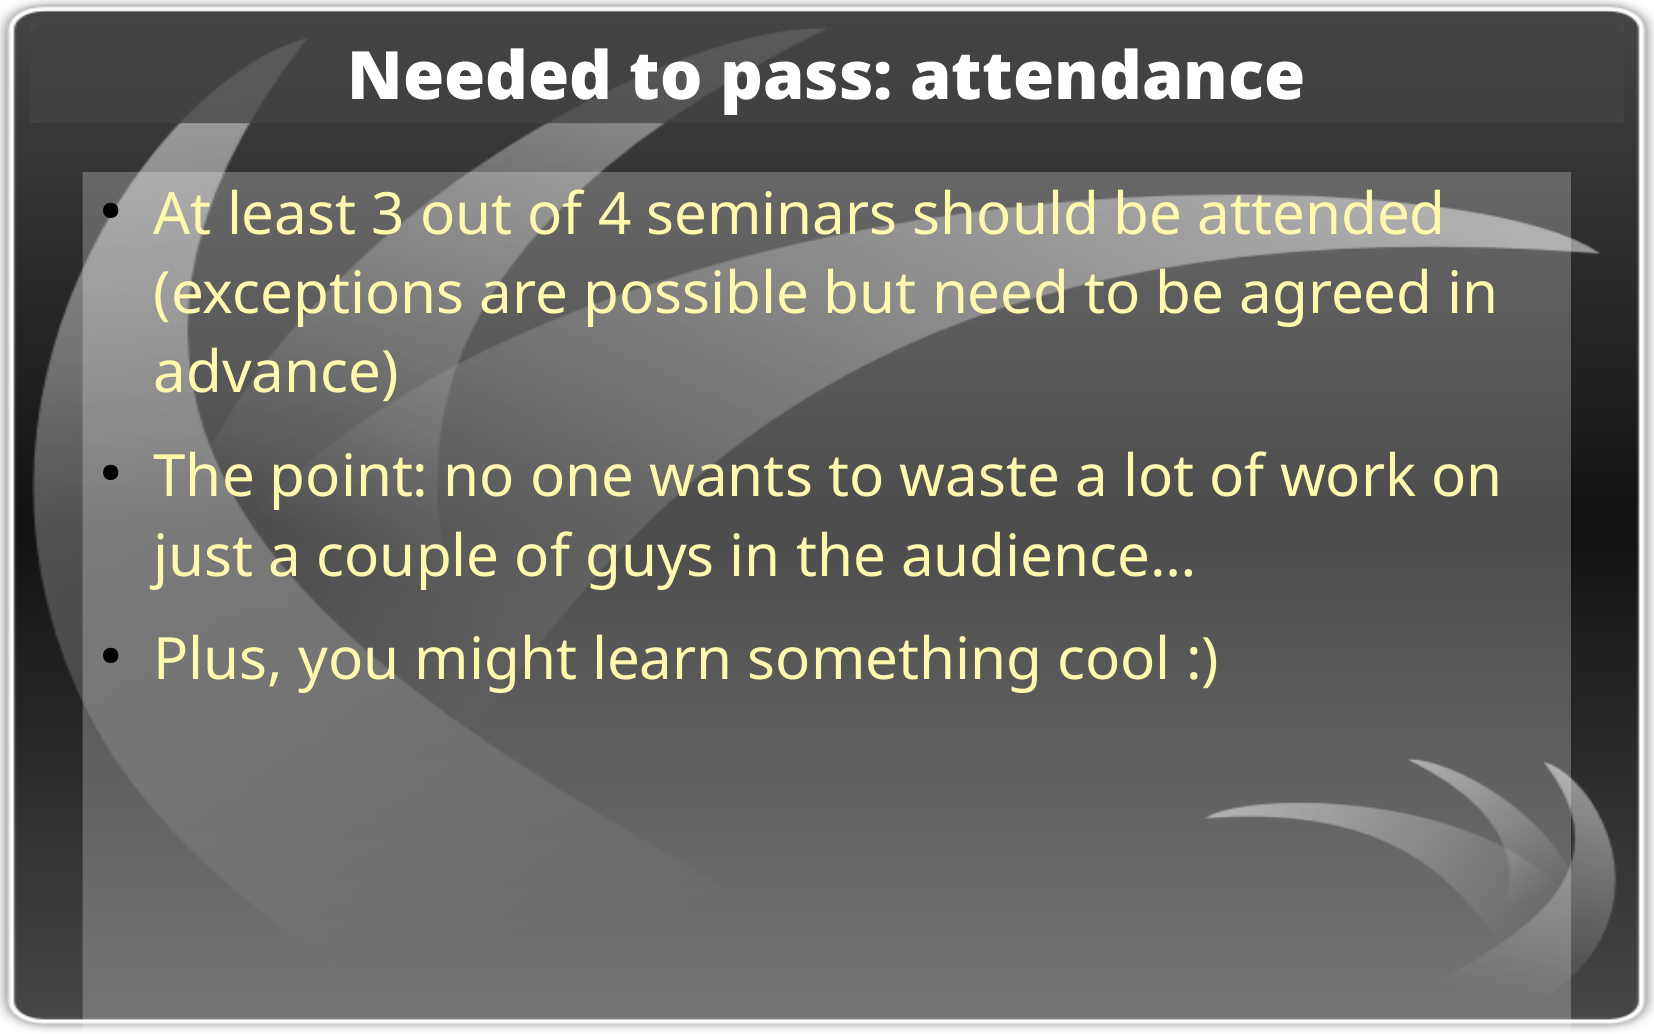

# Needed to pass: attendance
At least 3 out of 4 seminars should be attended (exceptions are possible but need to be agreed in advance)
The point: no one wants to waste a lot of work on just a couple of guys in the audience…
Plus, you might learn something cool :)